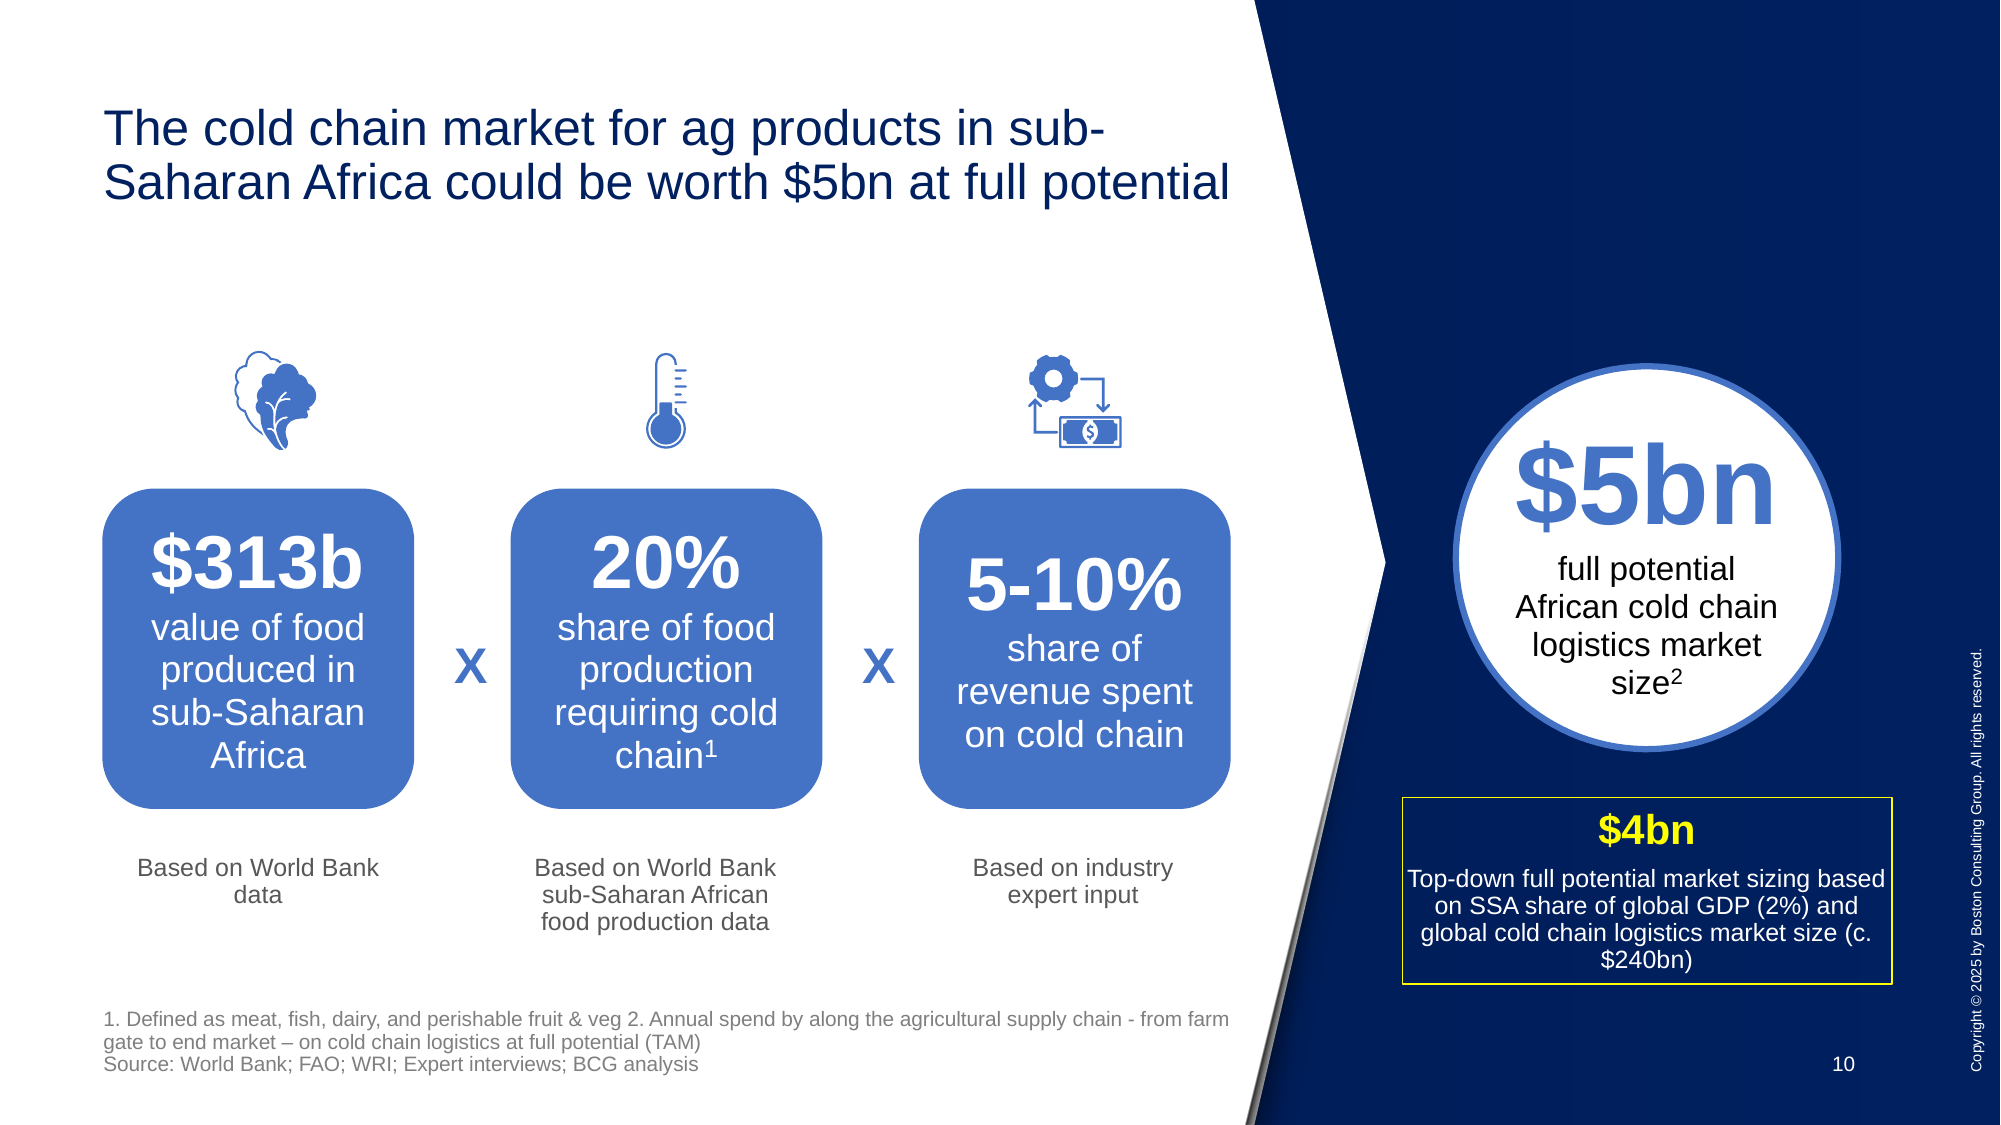

# The cold chain market for ag products in sub-Saharan Africa could be worth $5bn at full potential
$5bn
full potential African cold chain logistics market size2
$313b
value of food produced in sub-Saharan Africa
20%
share of food production requiring cold chain1
5-10%
share of revenue spent on cold chain
X
X
$4bn
Top-down full potential market sizing based on SSA share of global GDP (2%) and global cold chain logistics market size (c.$240bn)
Based on World Bank data
Based on World Bank sub-Saharan African food production data
Based on industry expert input
1. Defined as meat, fish, dairy, and perishable fruit & veg 2. Annual spend by along the agricultural supply chain - from farm gate to end market – on cold chain logistics at full potential (TAM)
Source: World Bank; FAO; WRI; Expert interviews; BCG analysis